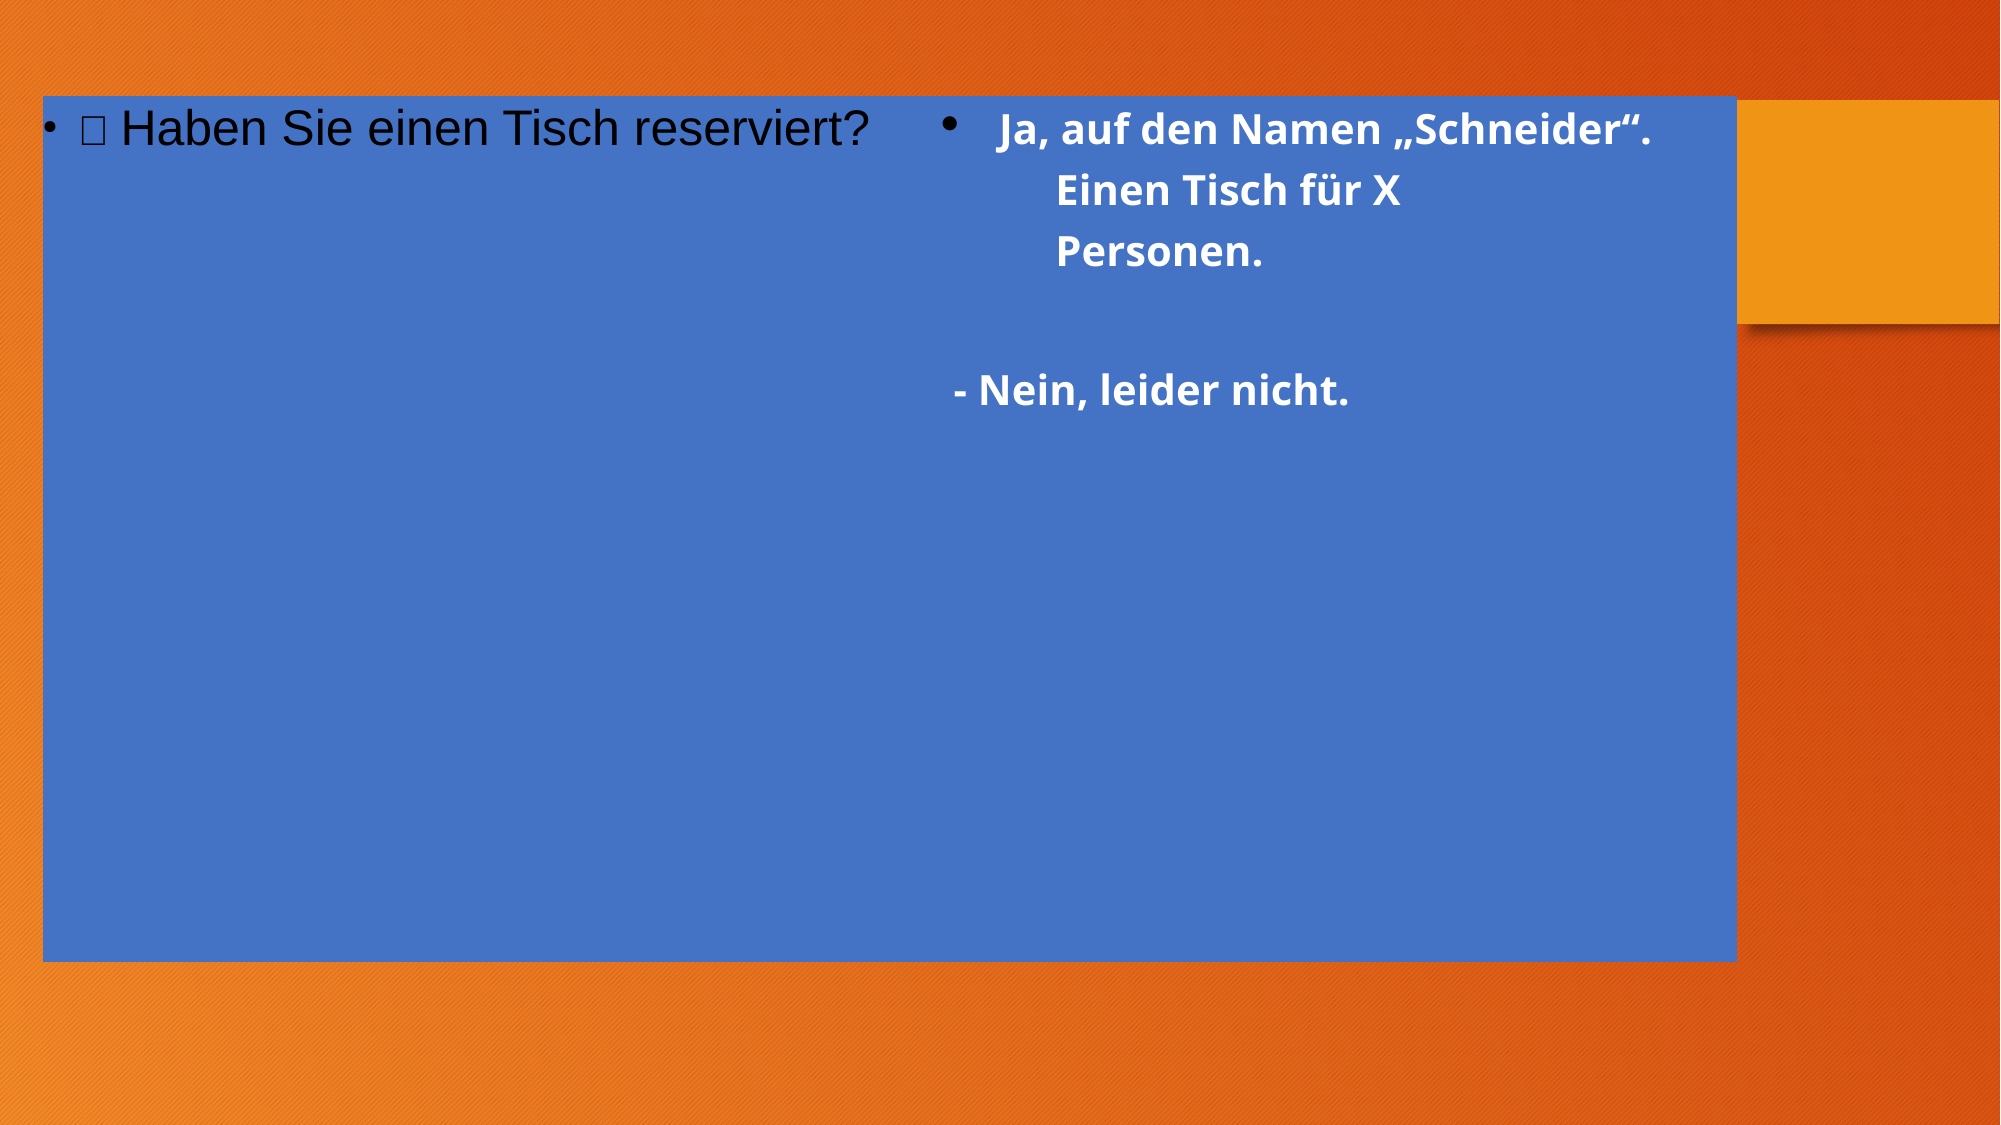

|  Haben Sie einen Tisch reserviert? | Ja, auf den Namen „Schneider“. Einen Tisch für X Personen. - Nein, leider nicht. |
| --- | --- |